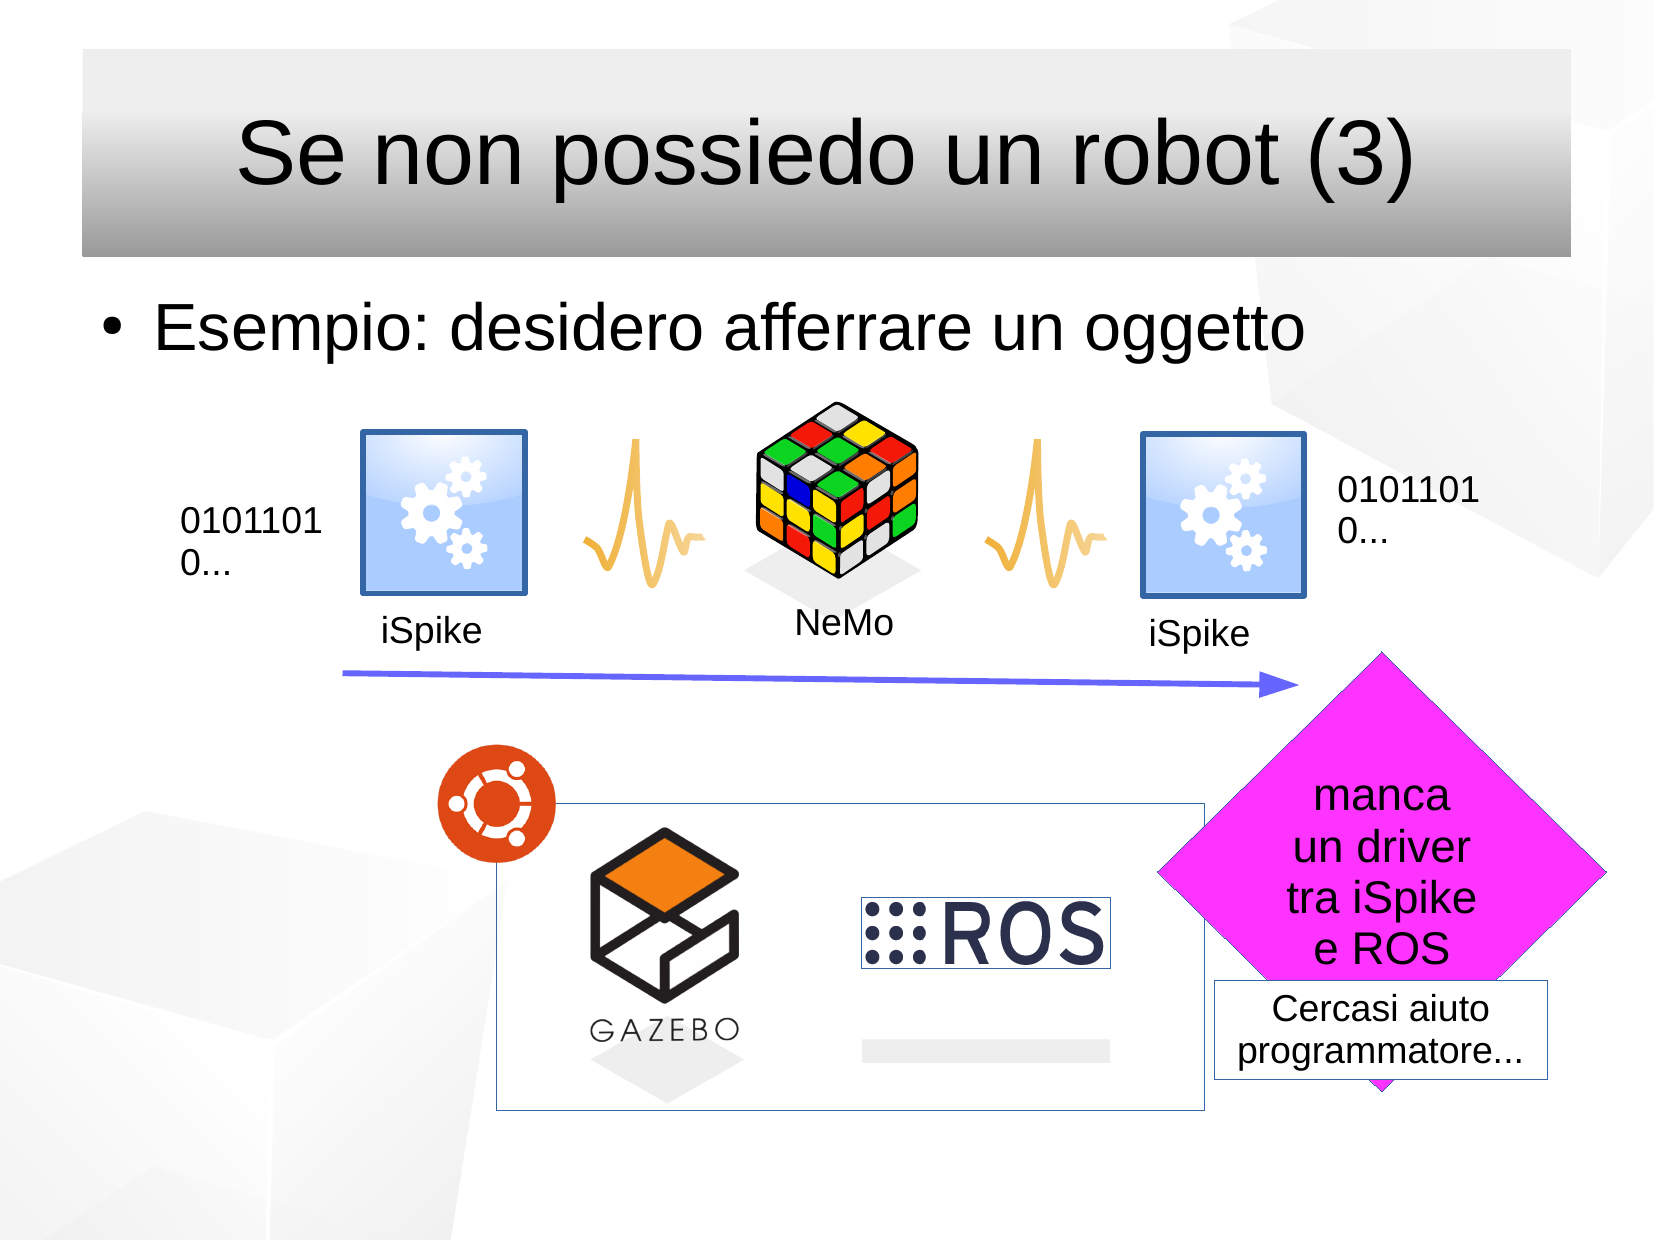

# Se non possiedo un robot (3)
Esempio: desidero afferrare un oggetto
01011010...
01011010...
NeMo
iSpike
iSpike
manca un driver tra iSpike e ROS
Cercasi aiuto programmatore...